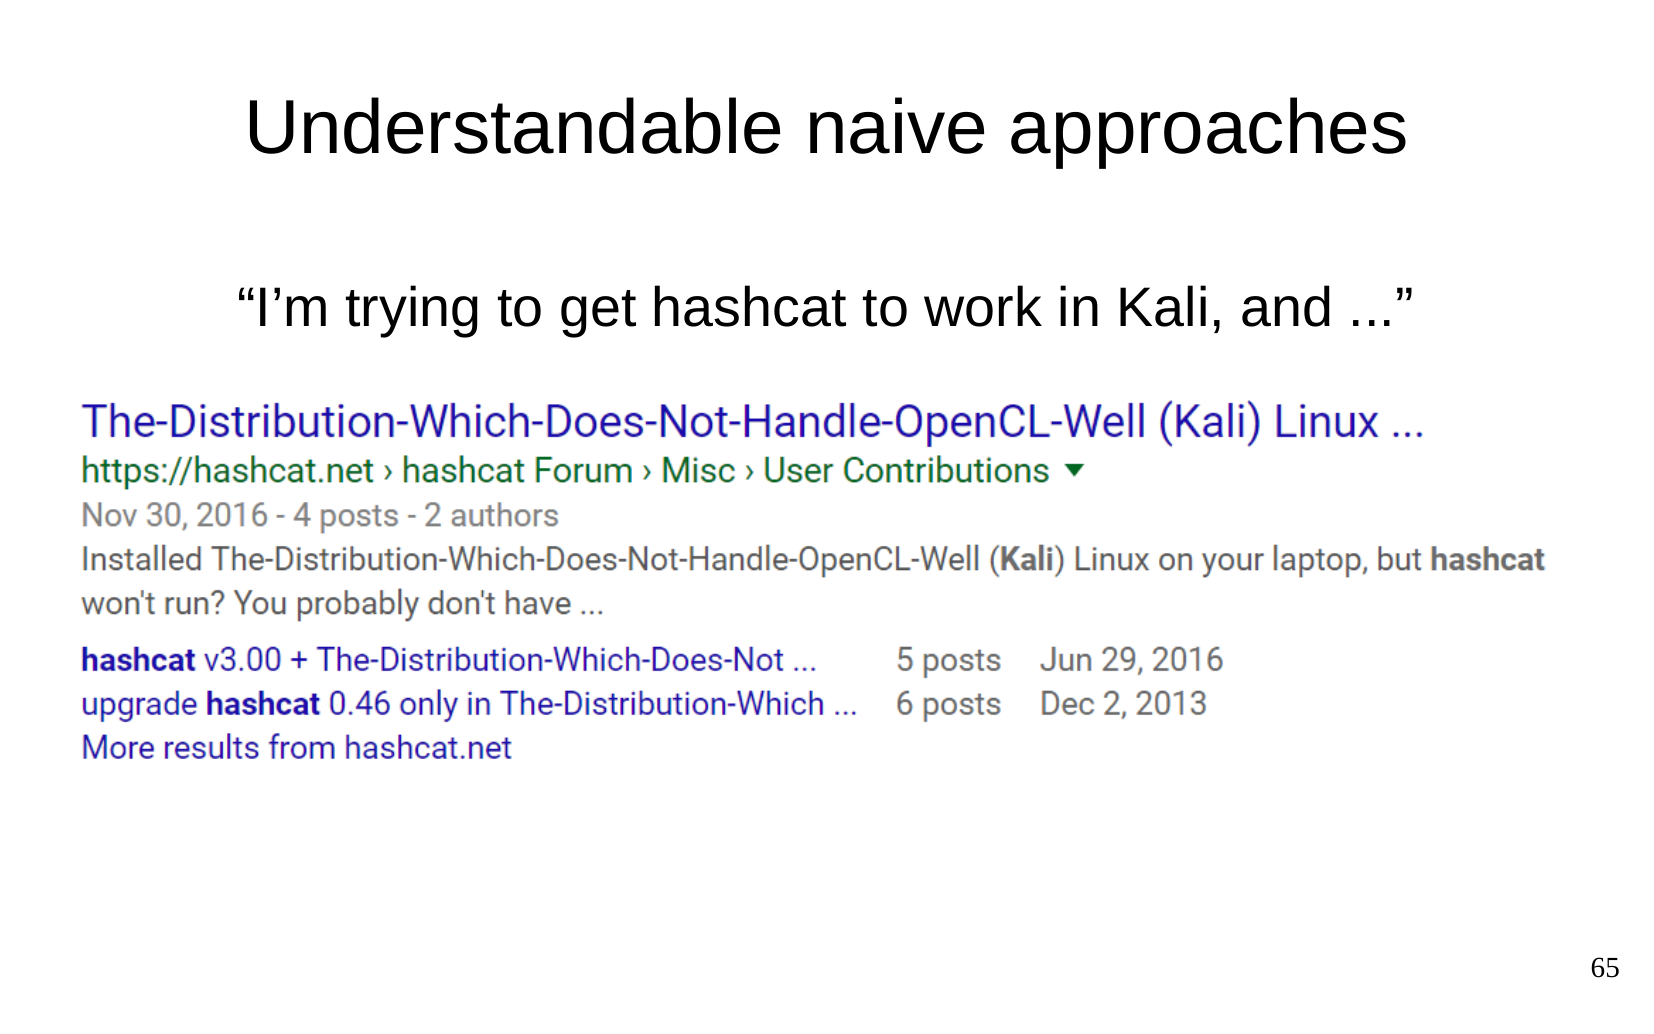

# Understandable naive approaches
“I’m trying to get hashcat to work in Kali, and ...”